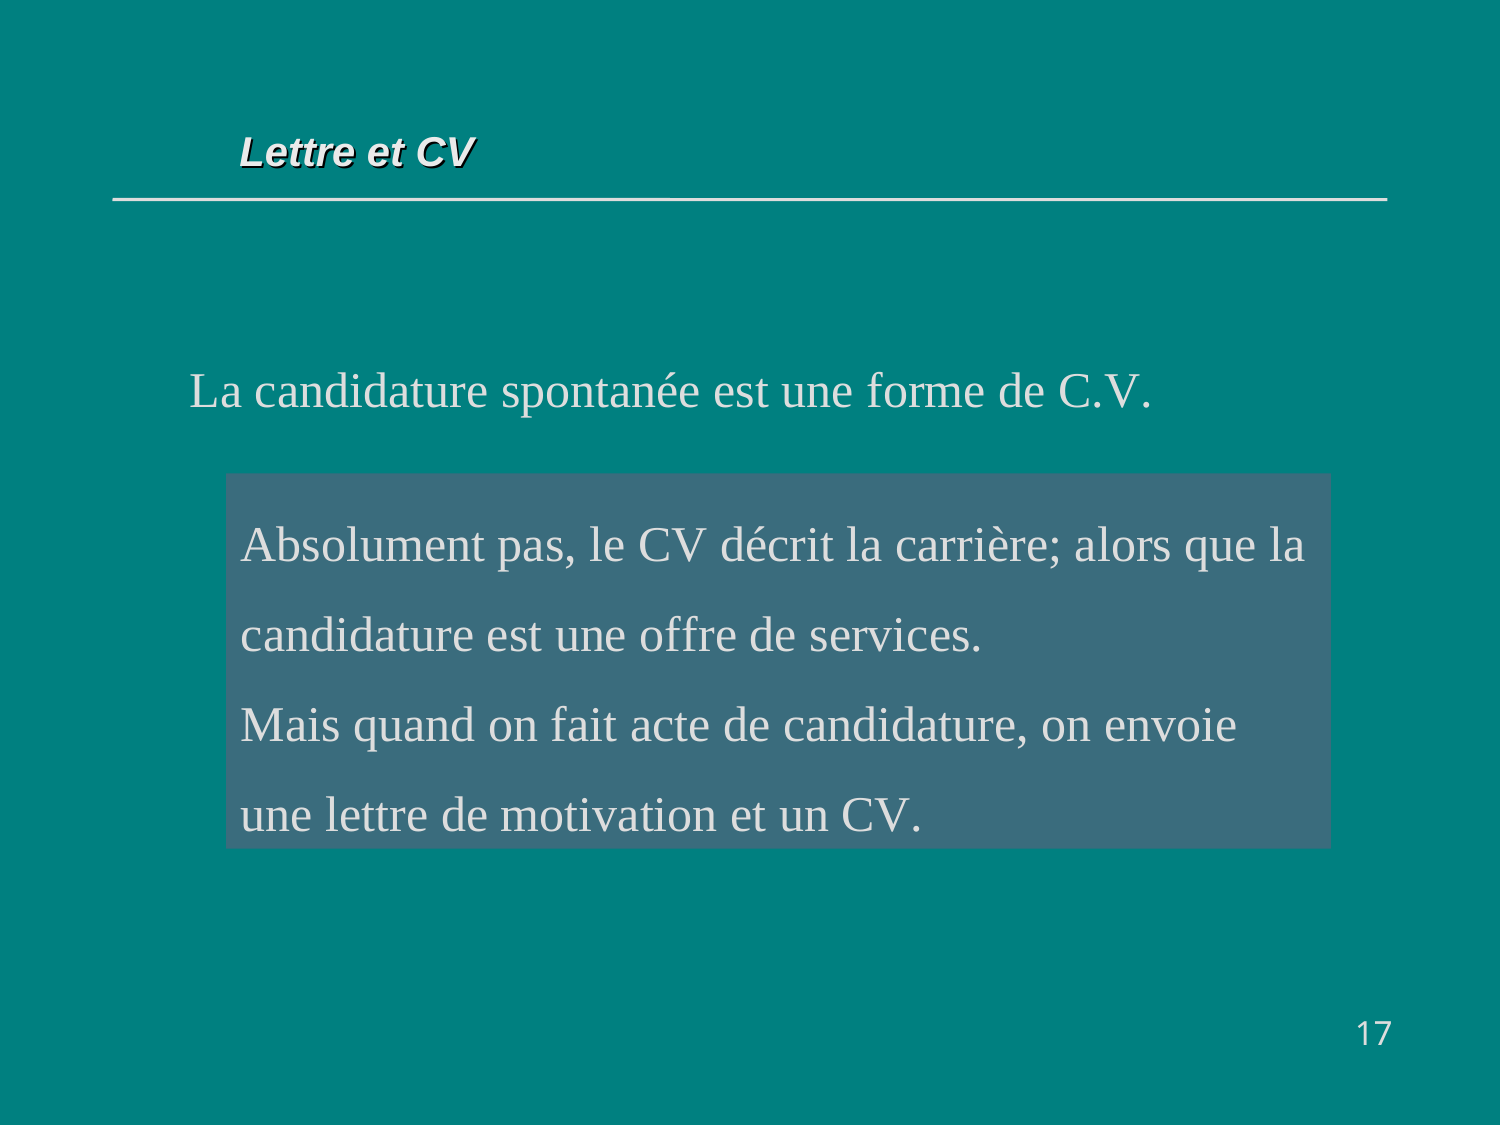

Lettre et CV
La candidature spontanée est une forme de C.V.
V/F
Absolument pas, le CV décrit la carrière; alors que la candidature est une offre de services.
Mais quand on fait acte de candidature, on envoie une lettre de motivation et un CV.
17